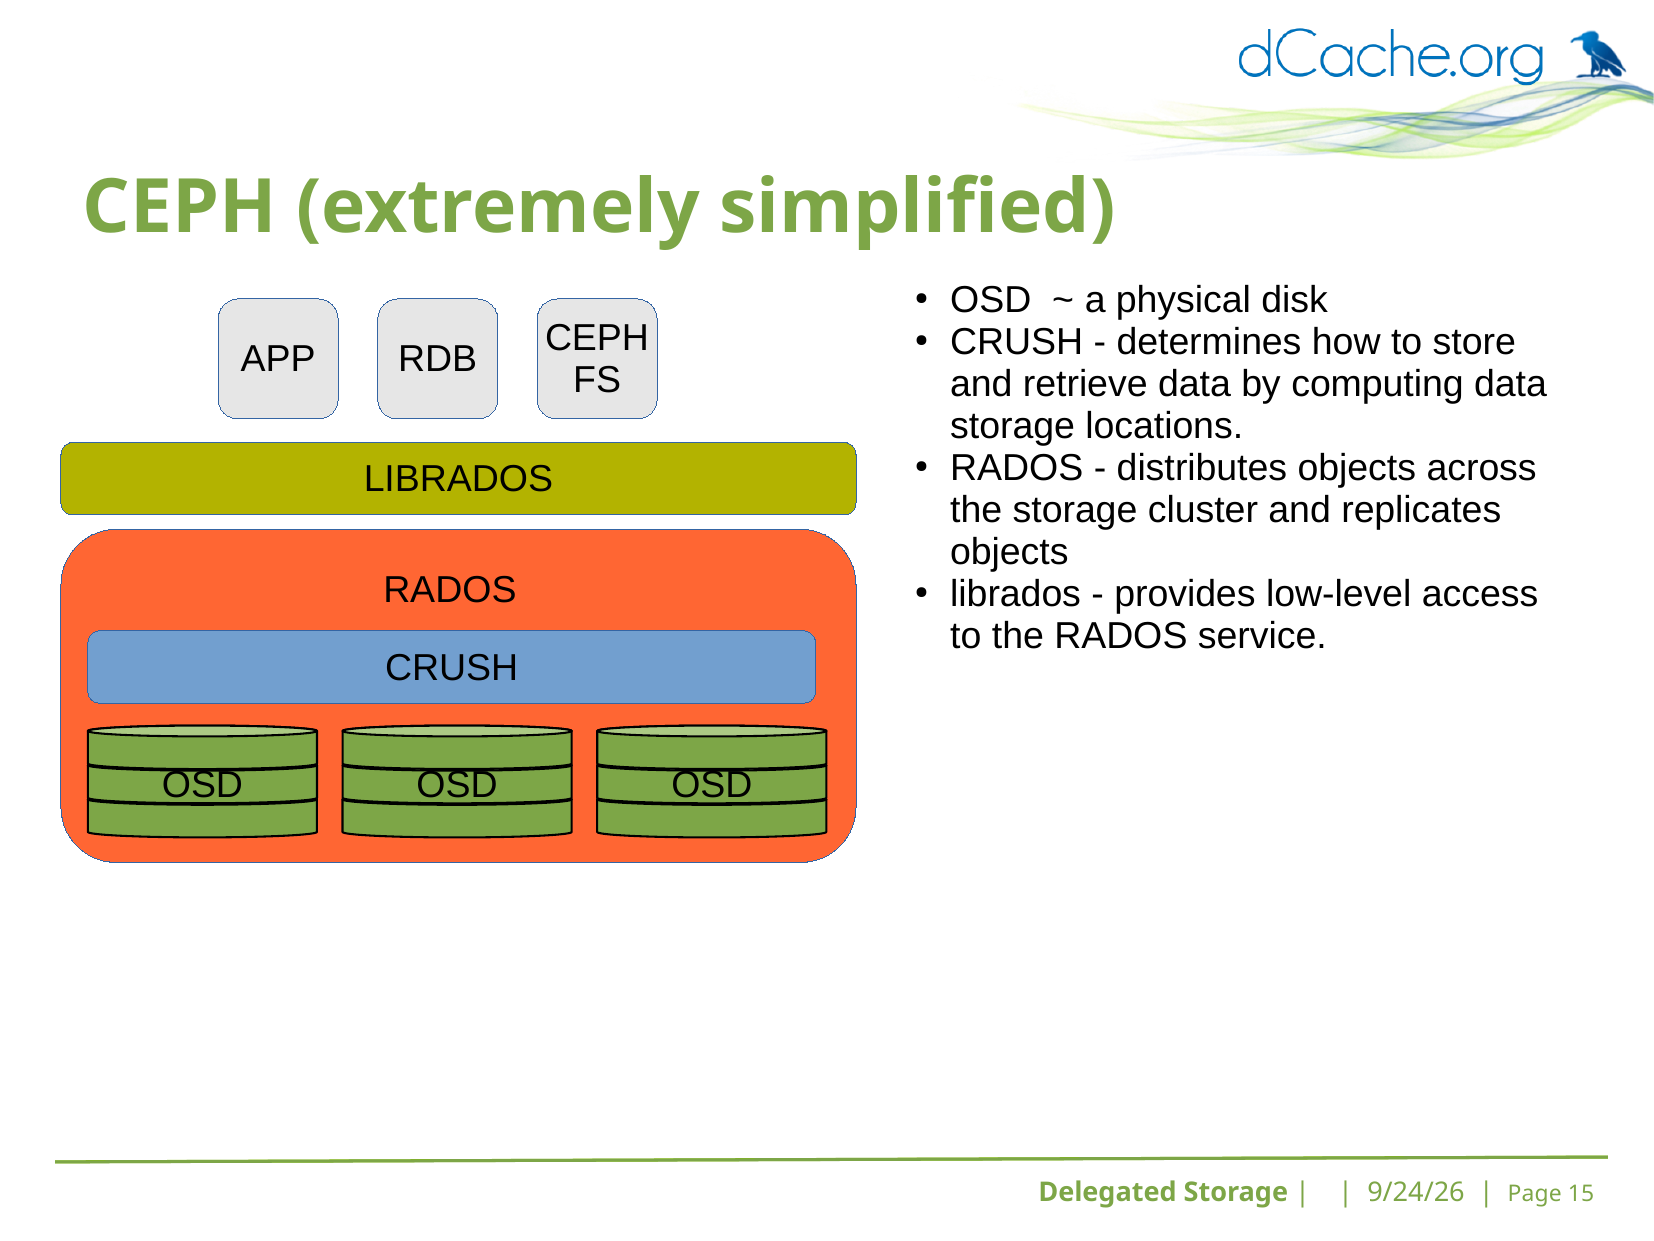

# CEPH (extremely simplified)
OSD ~ a physical disk
CRUSH - determines how to store and retrieve data by computing data storage locations.
RADOS - distributes objects across the storage cluster and replicates objects
librados - provides low-level access to the RADOS service.
APP
RDB
CEPH
FS
LIBRADOS
RADOS
CRUSH
OSD
OSD
OSD
15